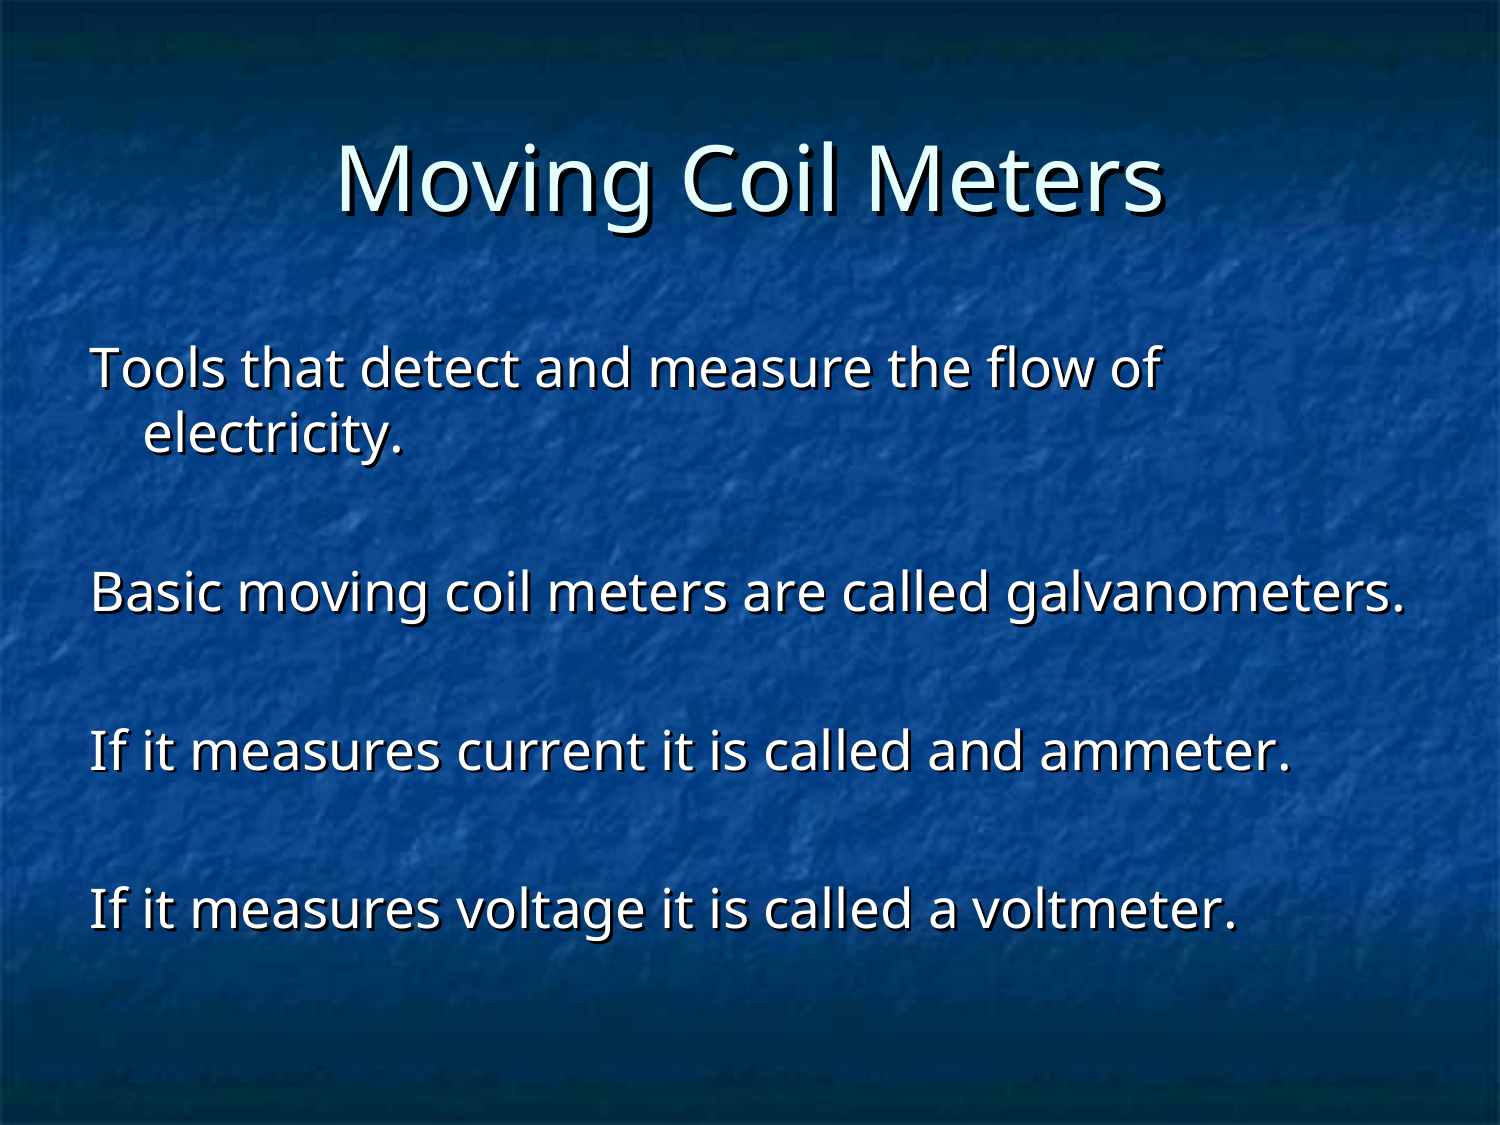

# Moving Coil Meters
Tools that detect and measure the flow of electricity.
Basic moving coil meters are called galvanometers.
If it measures current it is called and ammeter.
If it measures voltage it is called a voltmeter.